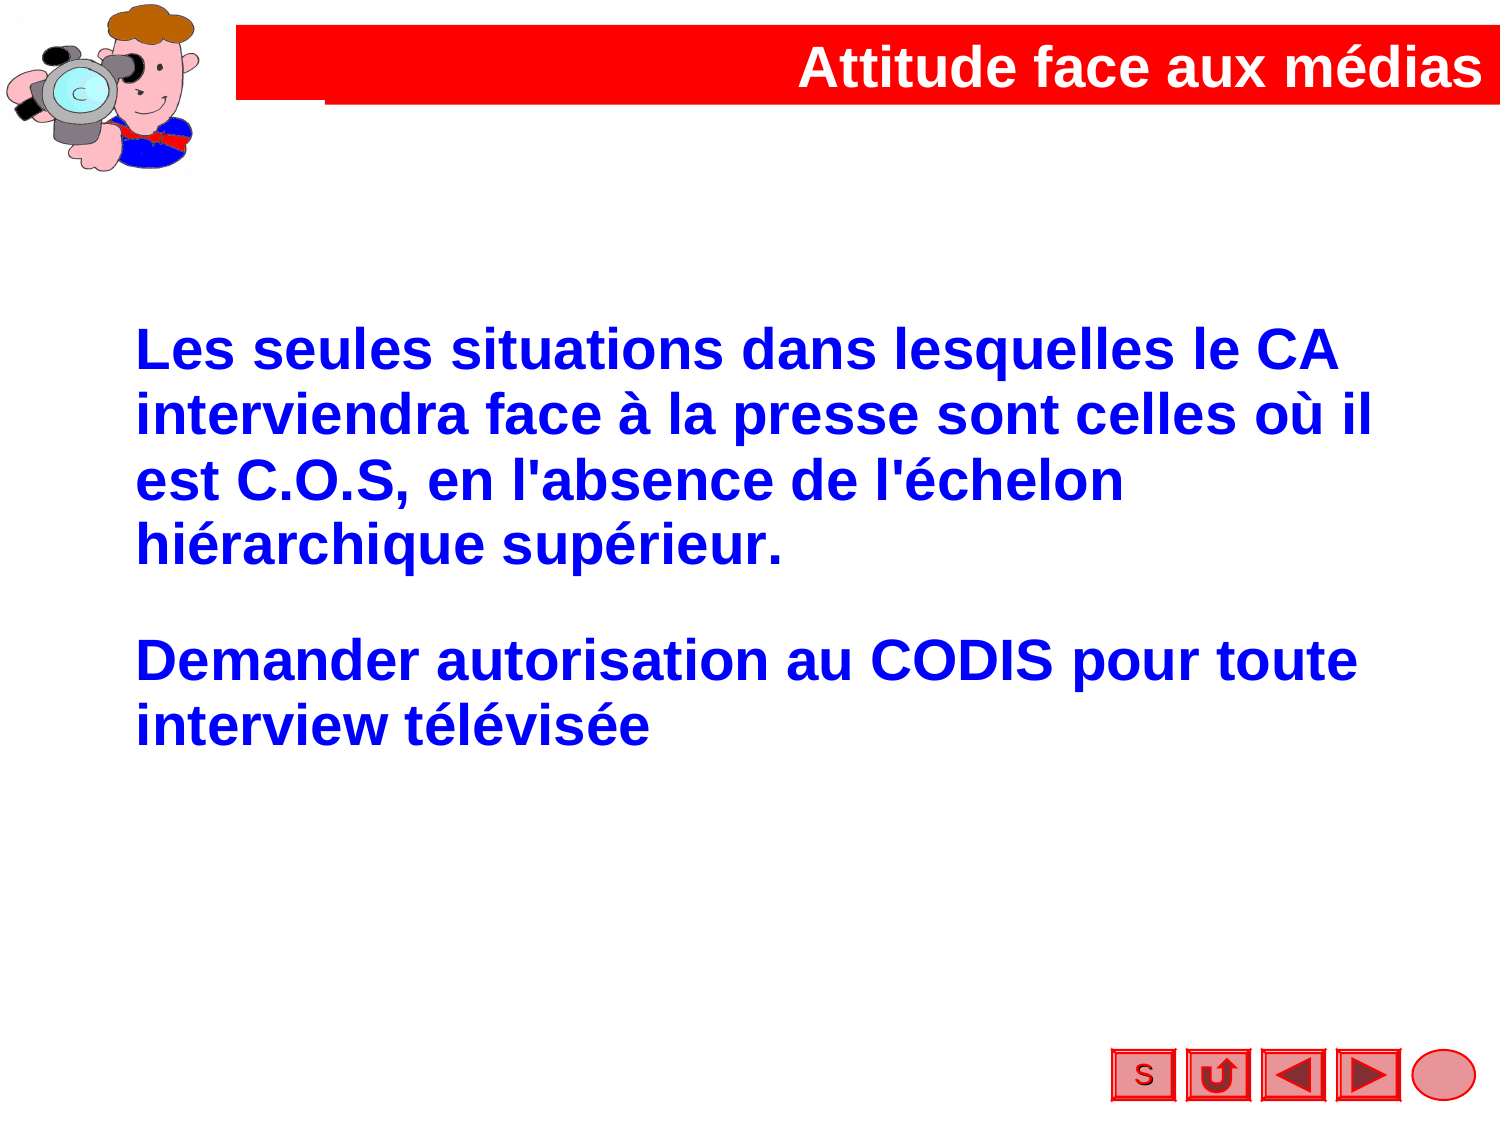

Attitude face aux médias
Les seules situations dans lesquelles le CA interviendra face à la presse sont celles où il est C.O.S, en l'absence de l'échelon hiérarchique supérieur.
Demander autorisation au CODIS pour toute interview télévisée